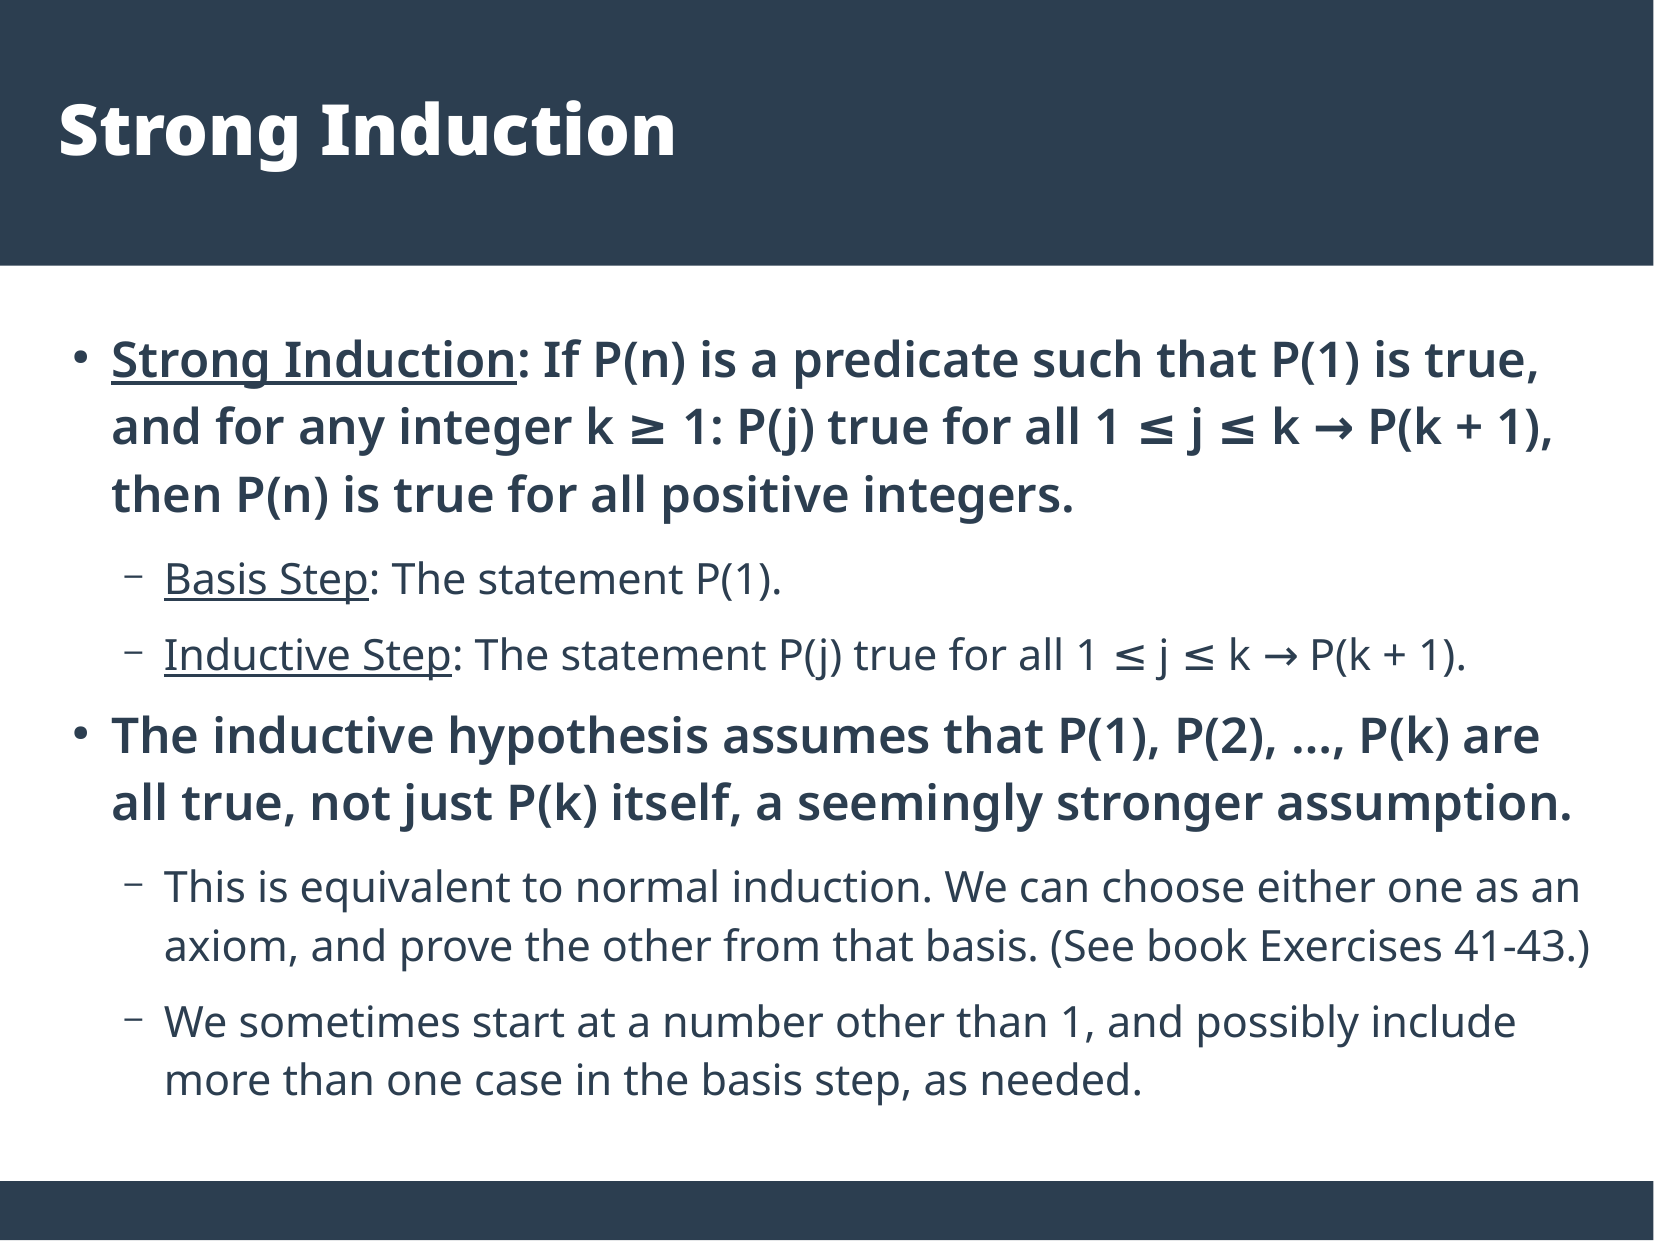

# Strong Induction
Strong Induction: If P(n) is a predicate such that P(1) is true, and for any integer k ≥ 1: P(j) true for all 1 ≤ j ≤ k → P(k + 1), then P(n) is true for all positive integers.
Basis Step: The statement P(1).
Inductive Step: The statement P(j) true for all 1 ≤ j ≤ k → P(k + 1).
The inductive hypothesis assumes that P(1), P(2), …, P(k) are all true, not just P(k) itself, a seemingly stronger assumption.
This is equivalent to normal induction. We can choose either one as an axiom, and prove the other from that basis. (See book Exercises 41-43.)
We sometimes start at a number other than 1, and possibly include more than one case in the basis step, as needed.